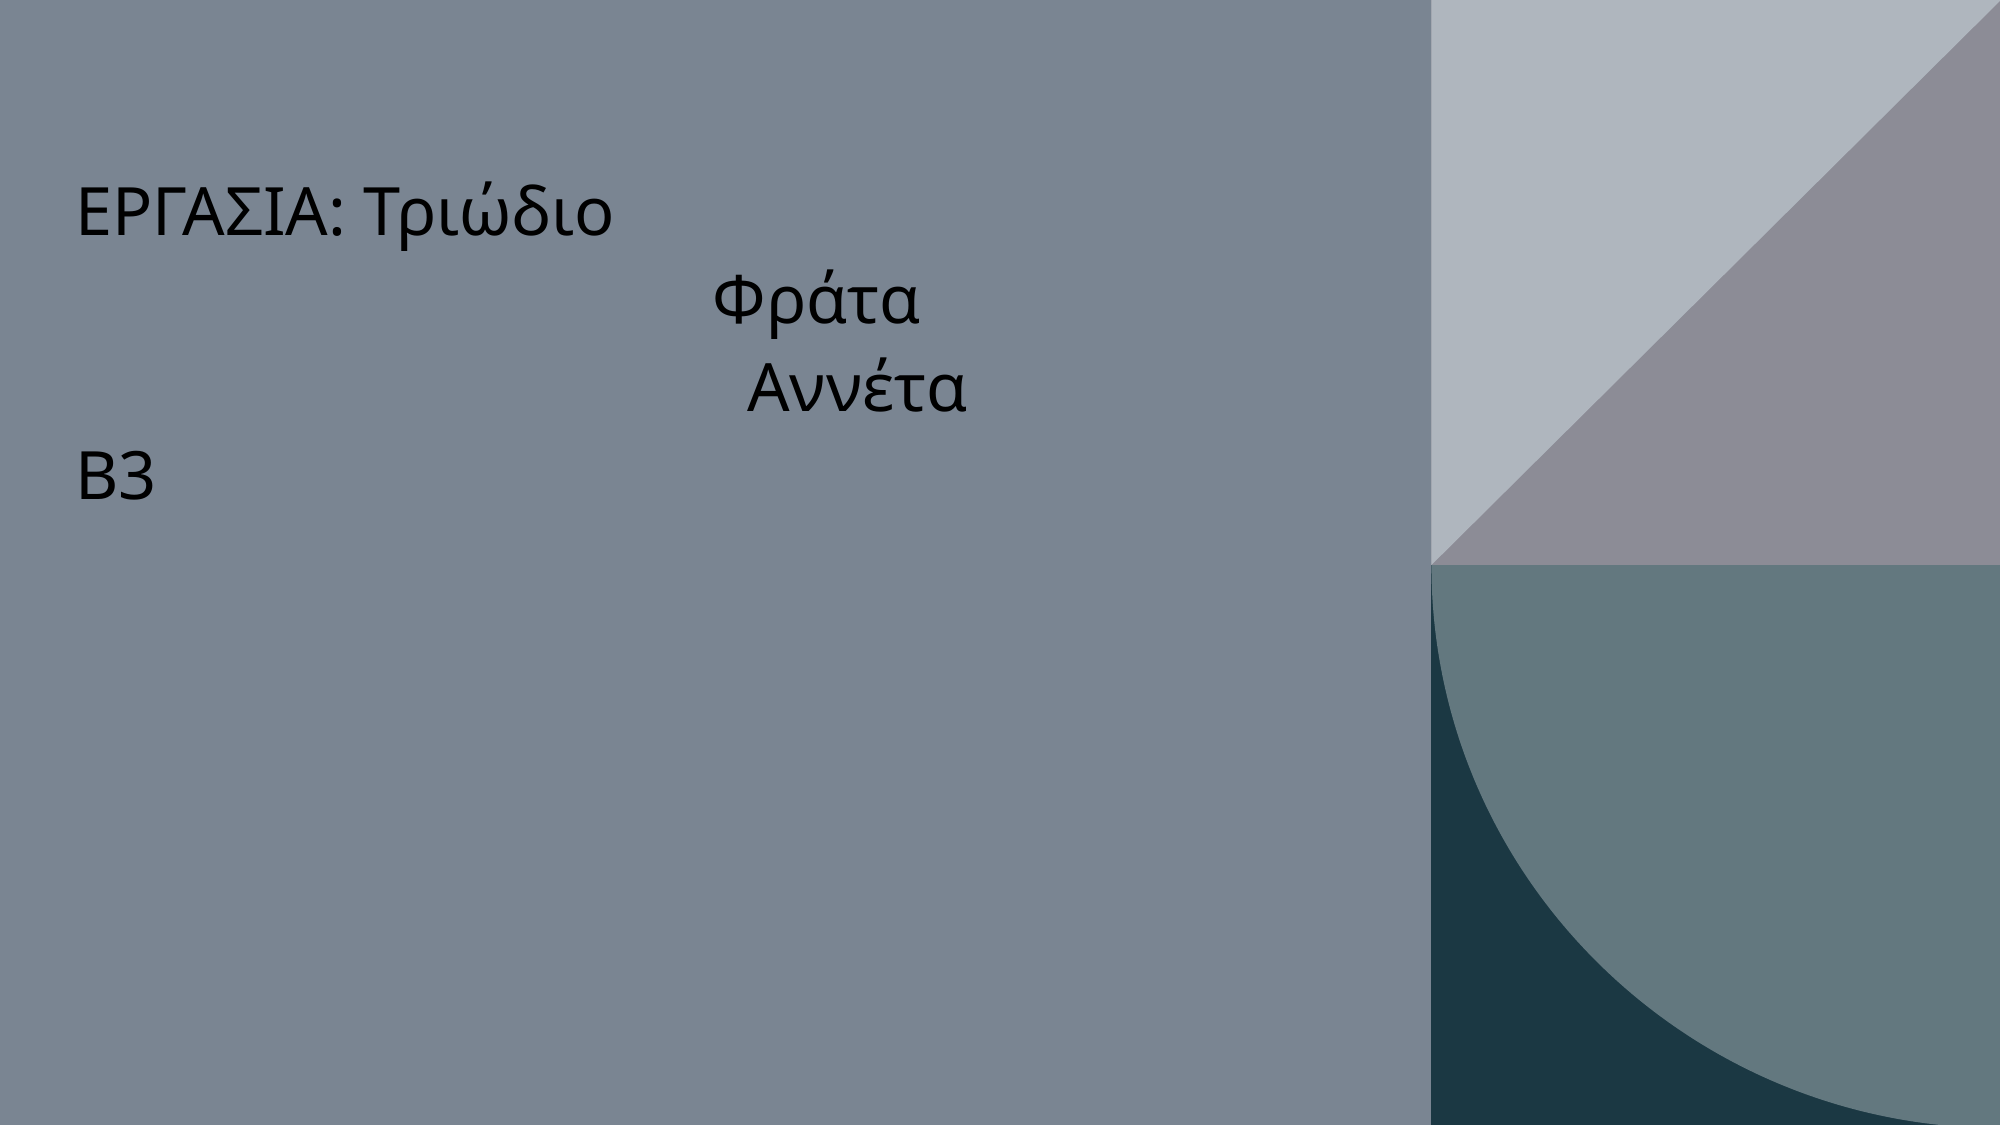

# ΕΡΓΑΣΙΑ: Τριώδιο                                      Φράτα                                         Αννέτα Β3